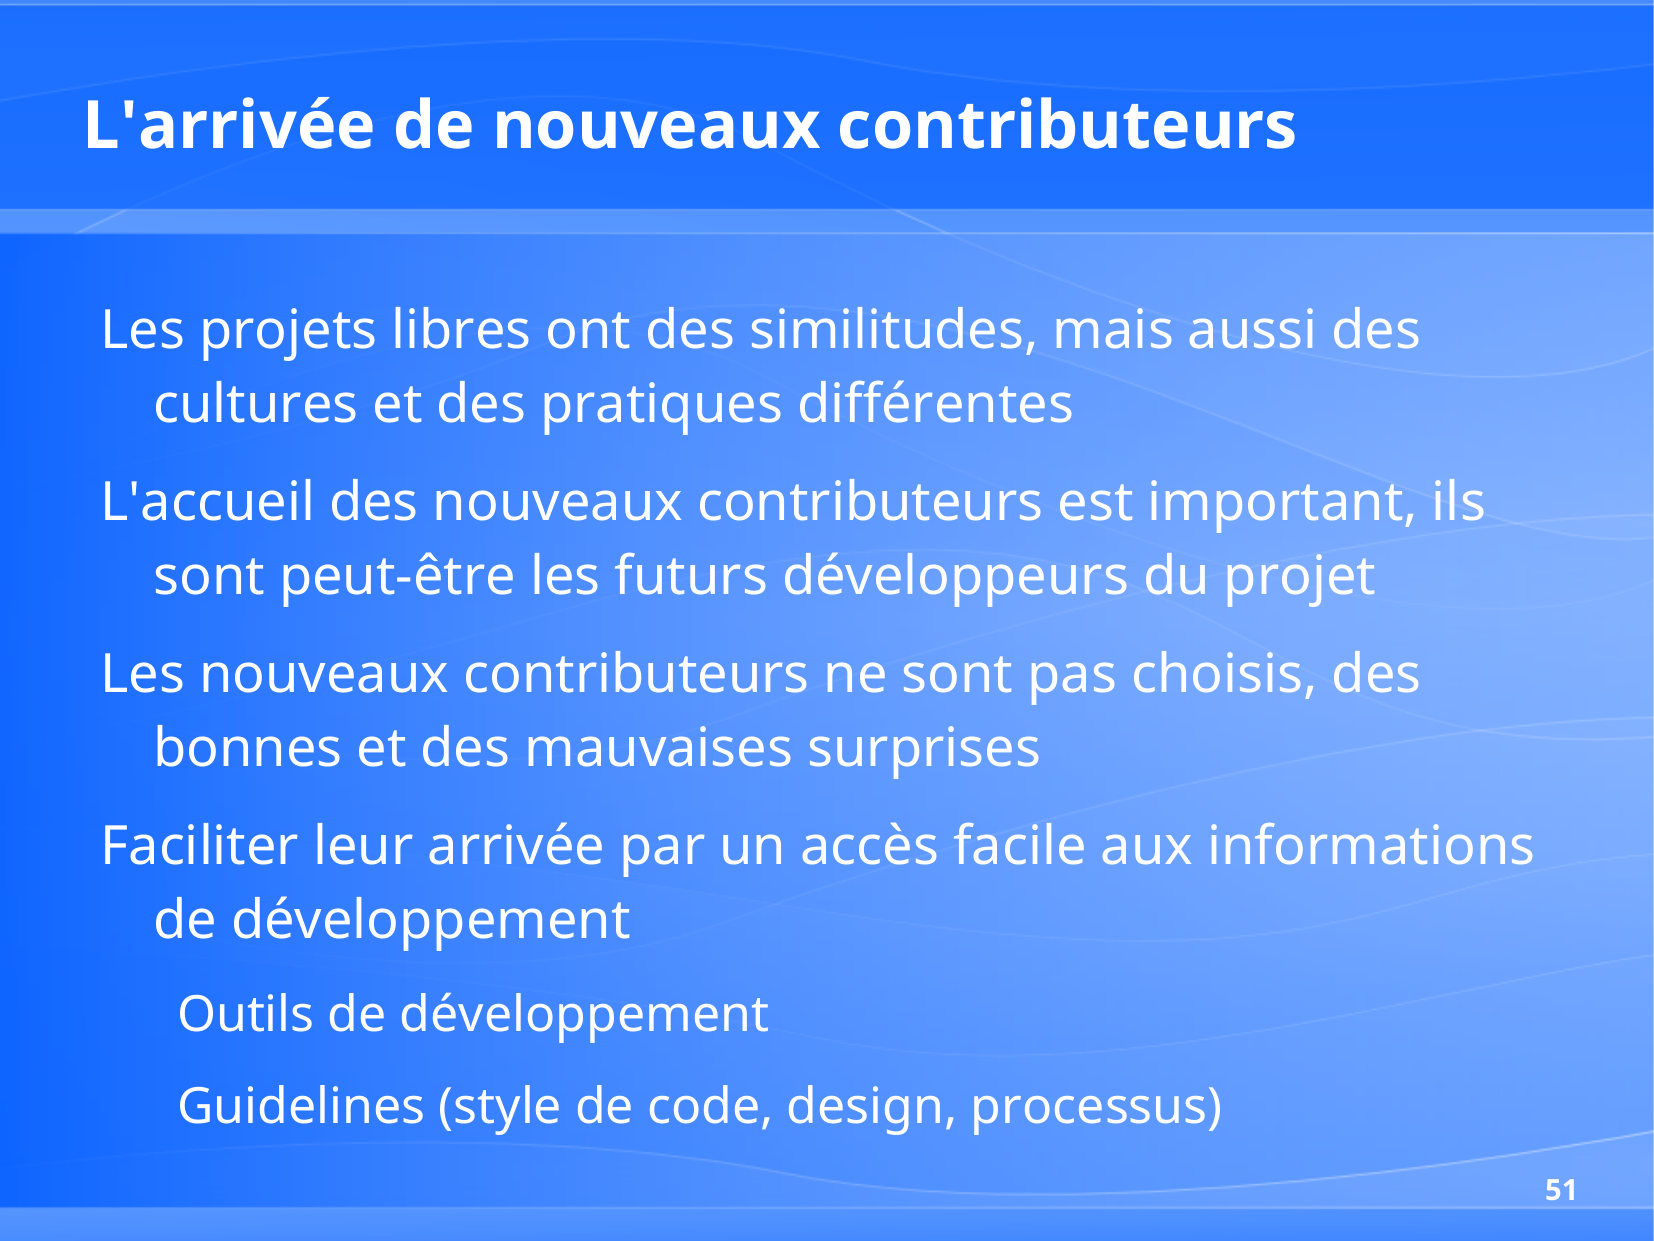

# L'arrivée de nouveaux contributeurs
Les projets libres ont des similitudes, mais aussi des cultures et des pratiques différentes
L'accueil des nouveaux contributeurs est important, ils sont peut-être les futurs développeurs du projet
Les nouveaux contributeurs ne sont pas choisis, des bonnes et des mauvaises surprises
Faciliter leur arrivée par un accès facile aux informations de développement
Outils de développement
Guidelines (style de code, design, processus)
51